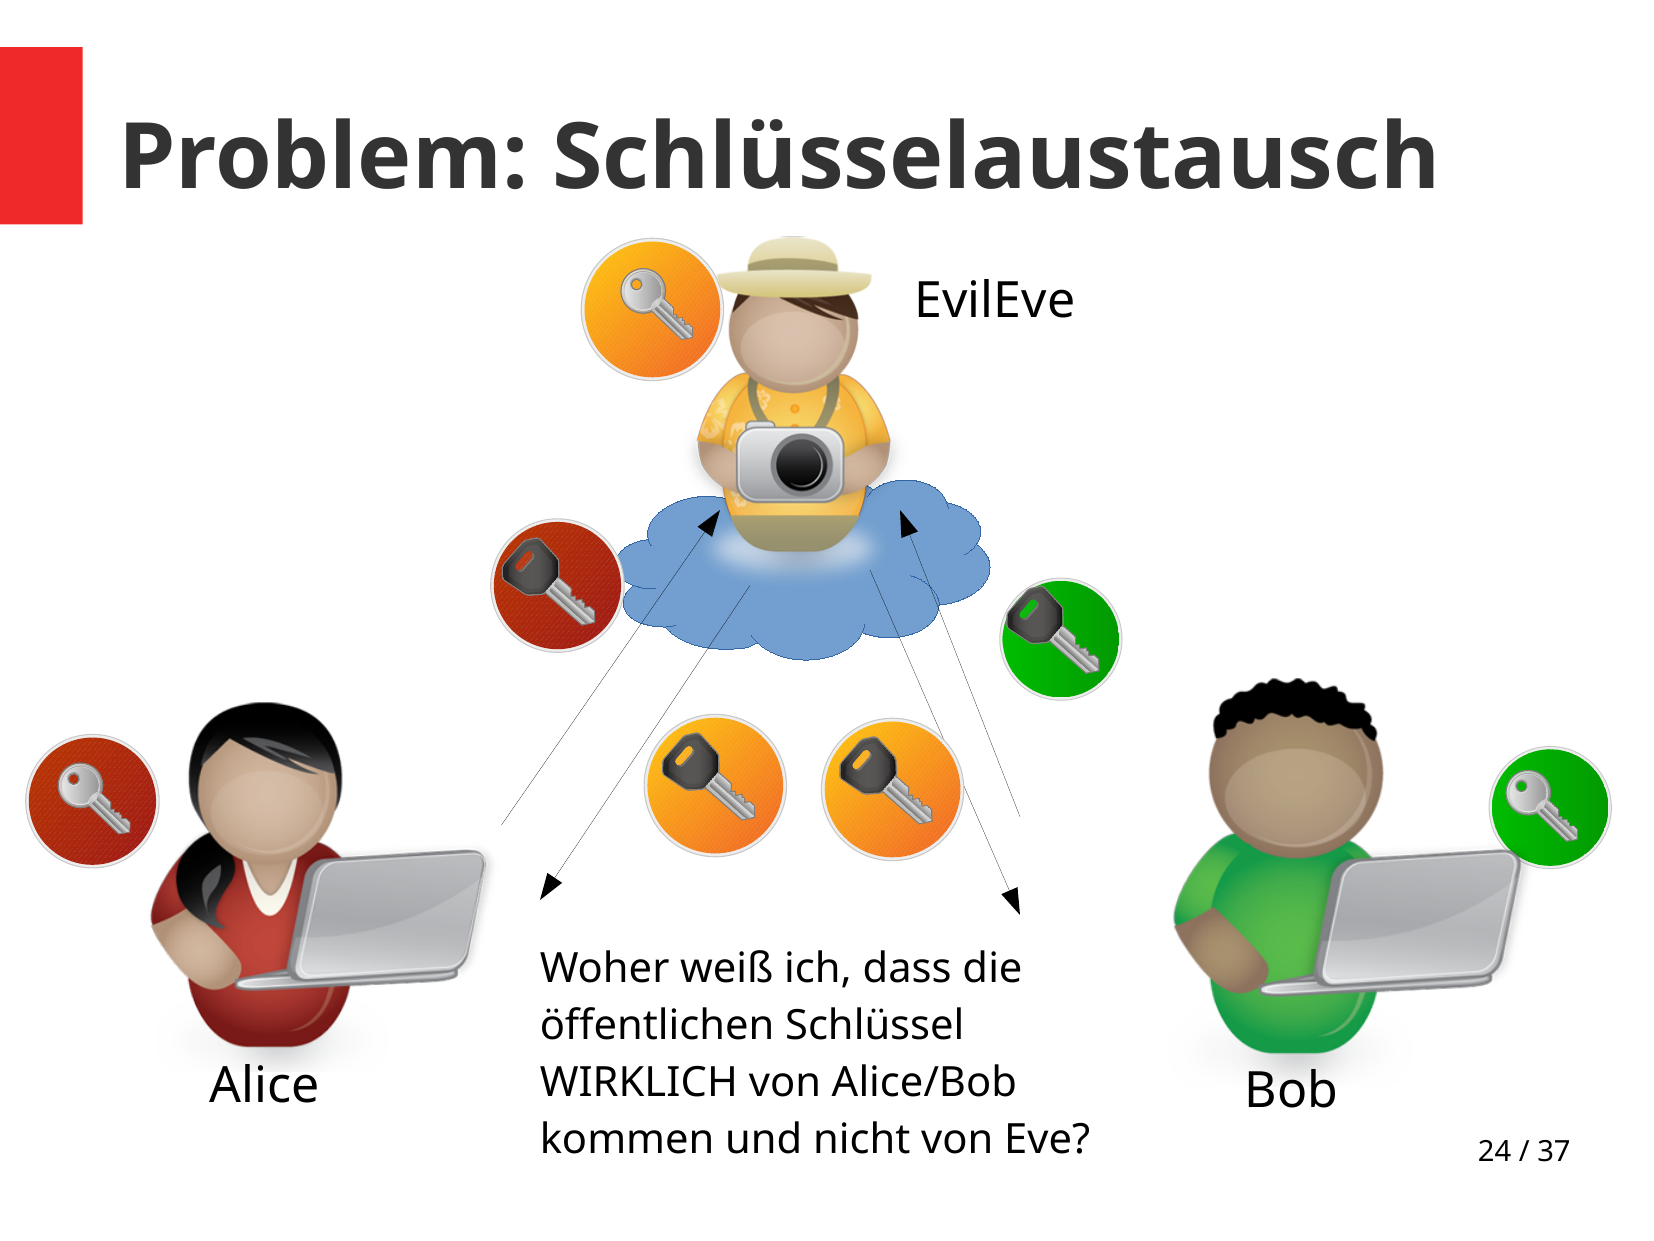

# Problem: Schlüsselaustausch
EvilEve
Woher weiß ich, dass die öffentlichen Schlüssel WIRKLICH von Alice/Bob kommen und nicht von Eve?
Alice
Bob
24